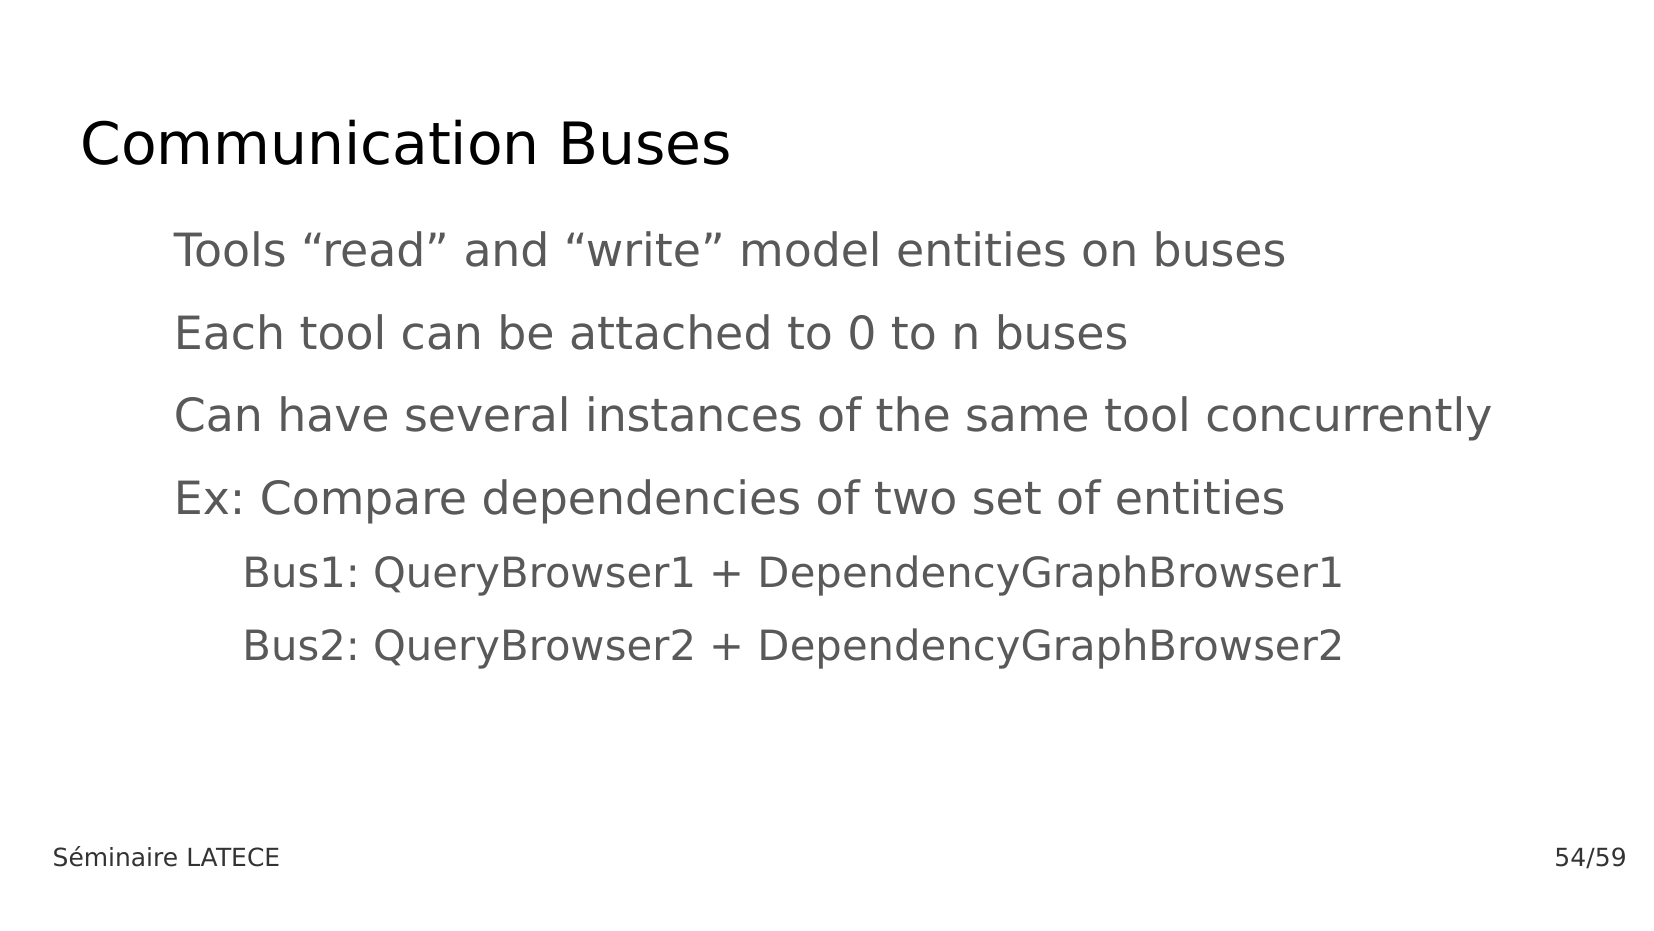

# Communication Buses
Tools “read” and “write” model entities on buses
Each tool can be attached to 0 to n buses
Can have several instances of the same tool concurrently
Ex: Compare dependencies of two set of entities
Bus1: QueryBrowser1 + DependencyGraphBrowser1
Bus2: QueryBrowser2 + DependencyGraphBrowser2